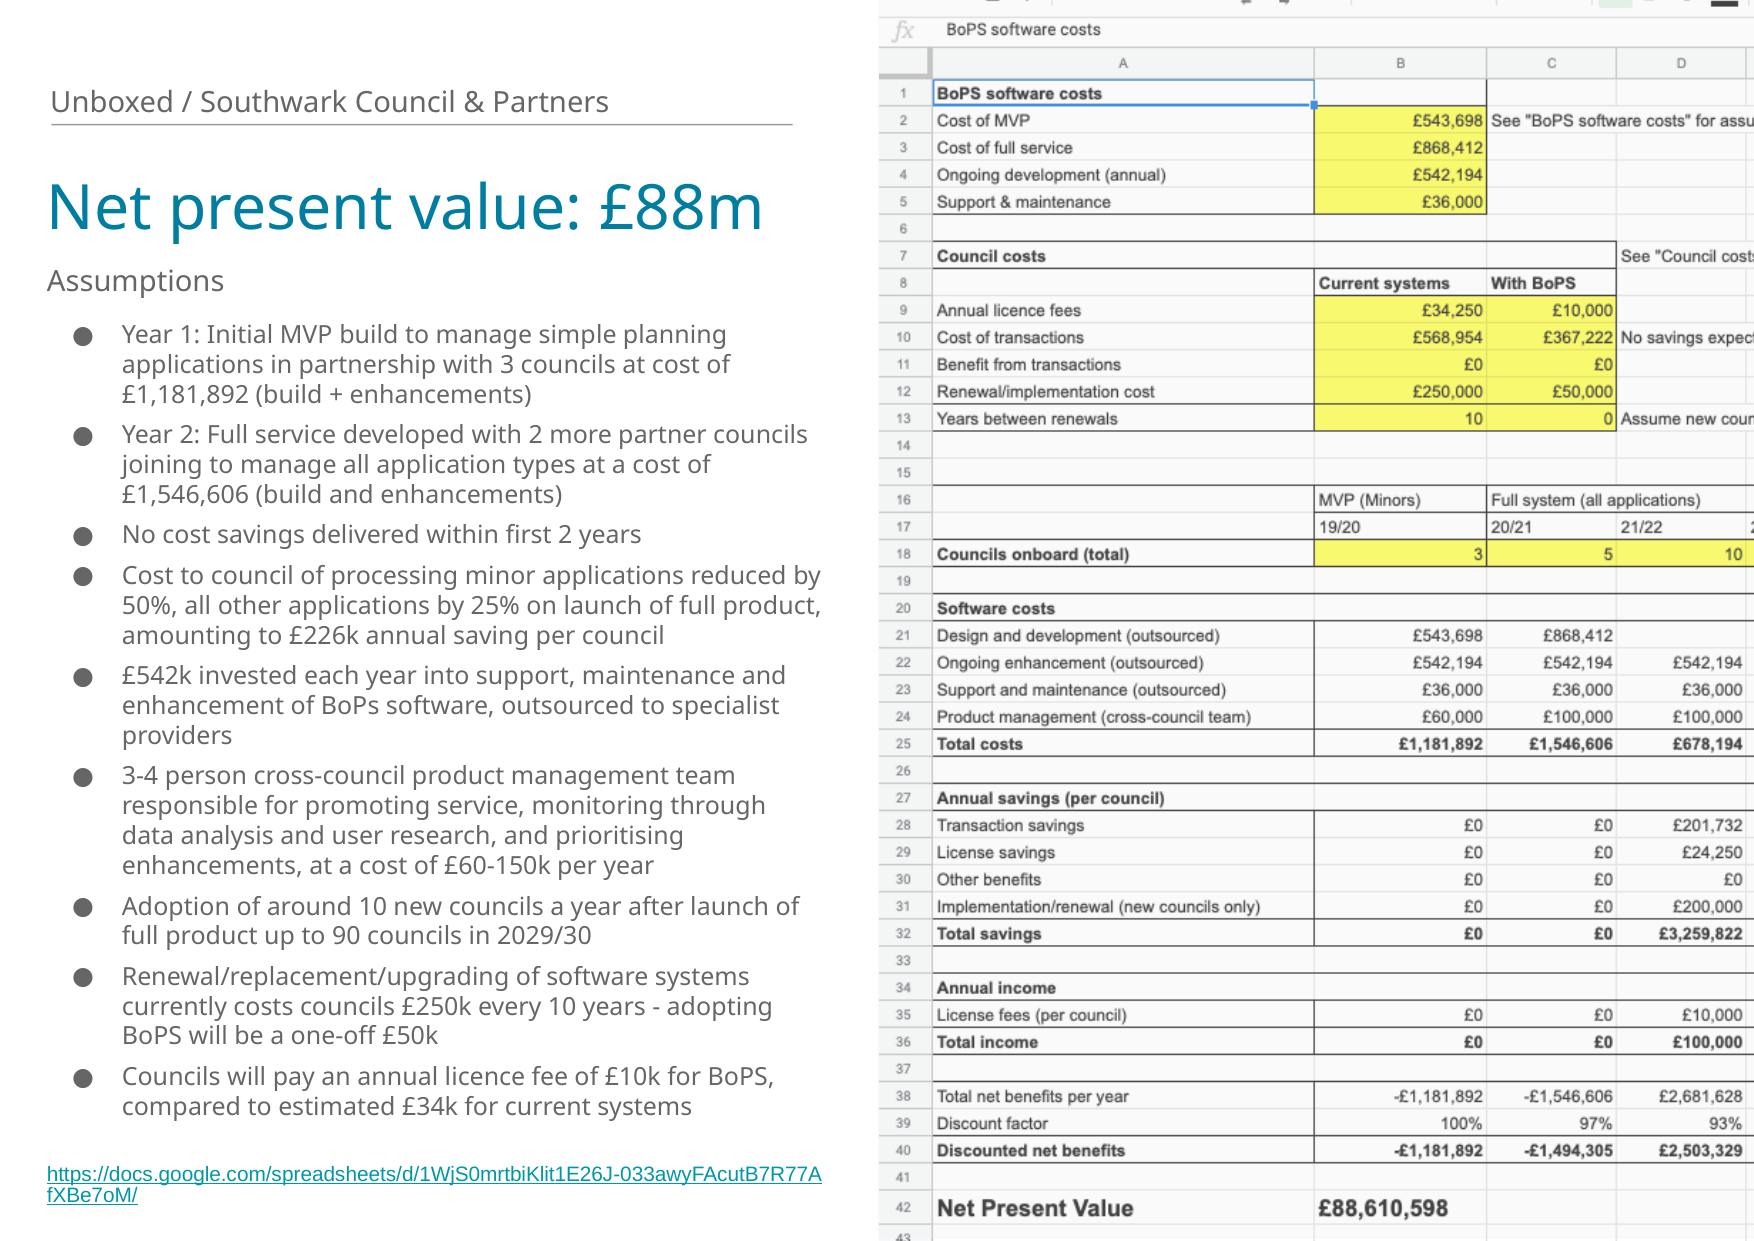

Unboxed / Southwark Council & Partners
Net present value: £88m
Assumptions
Year 1: Initial MVP build to manage simple planning applications in partnership with 3 councils at cost of £1,181,892 (build + enhancements)
Year 2: Full service developed with 2 more partner councils joining to manage all application types at a cost of £1,546,606 (build and enhancements)
No cost savings delivered within first 2 years
Cost to council of processing minor applications reduced by 50%, all other applications by 25% on launch of full product, amounting to £226k annual saving per council
£542k invested each year into support, maintenance and enhancement of BoPs software, outsourced to specialist providers
3-4 person cross-council product management team responsible for promoting service, monitoring through data analysis and user research, and prioritising enhancements, at a cost of £60-150k per year
Adoption of around 10 new councils a year after launch of full product up to 90 councils in 2029/30
Renewal/replacement/upgrading of software systems currently costs councils £250k every 10 years - adopting BoPS will be a one-off £50k
Councils will pay an annual licence fee of £10k for BoPS, compared to estimated £34k for current systems
https://docs.google.com/spreadsheets/d/1WjS0mrtbiKlit1E26J-033awyFAcutB7R77AfXBe7oM/